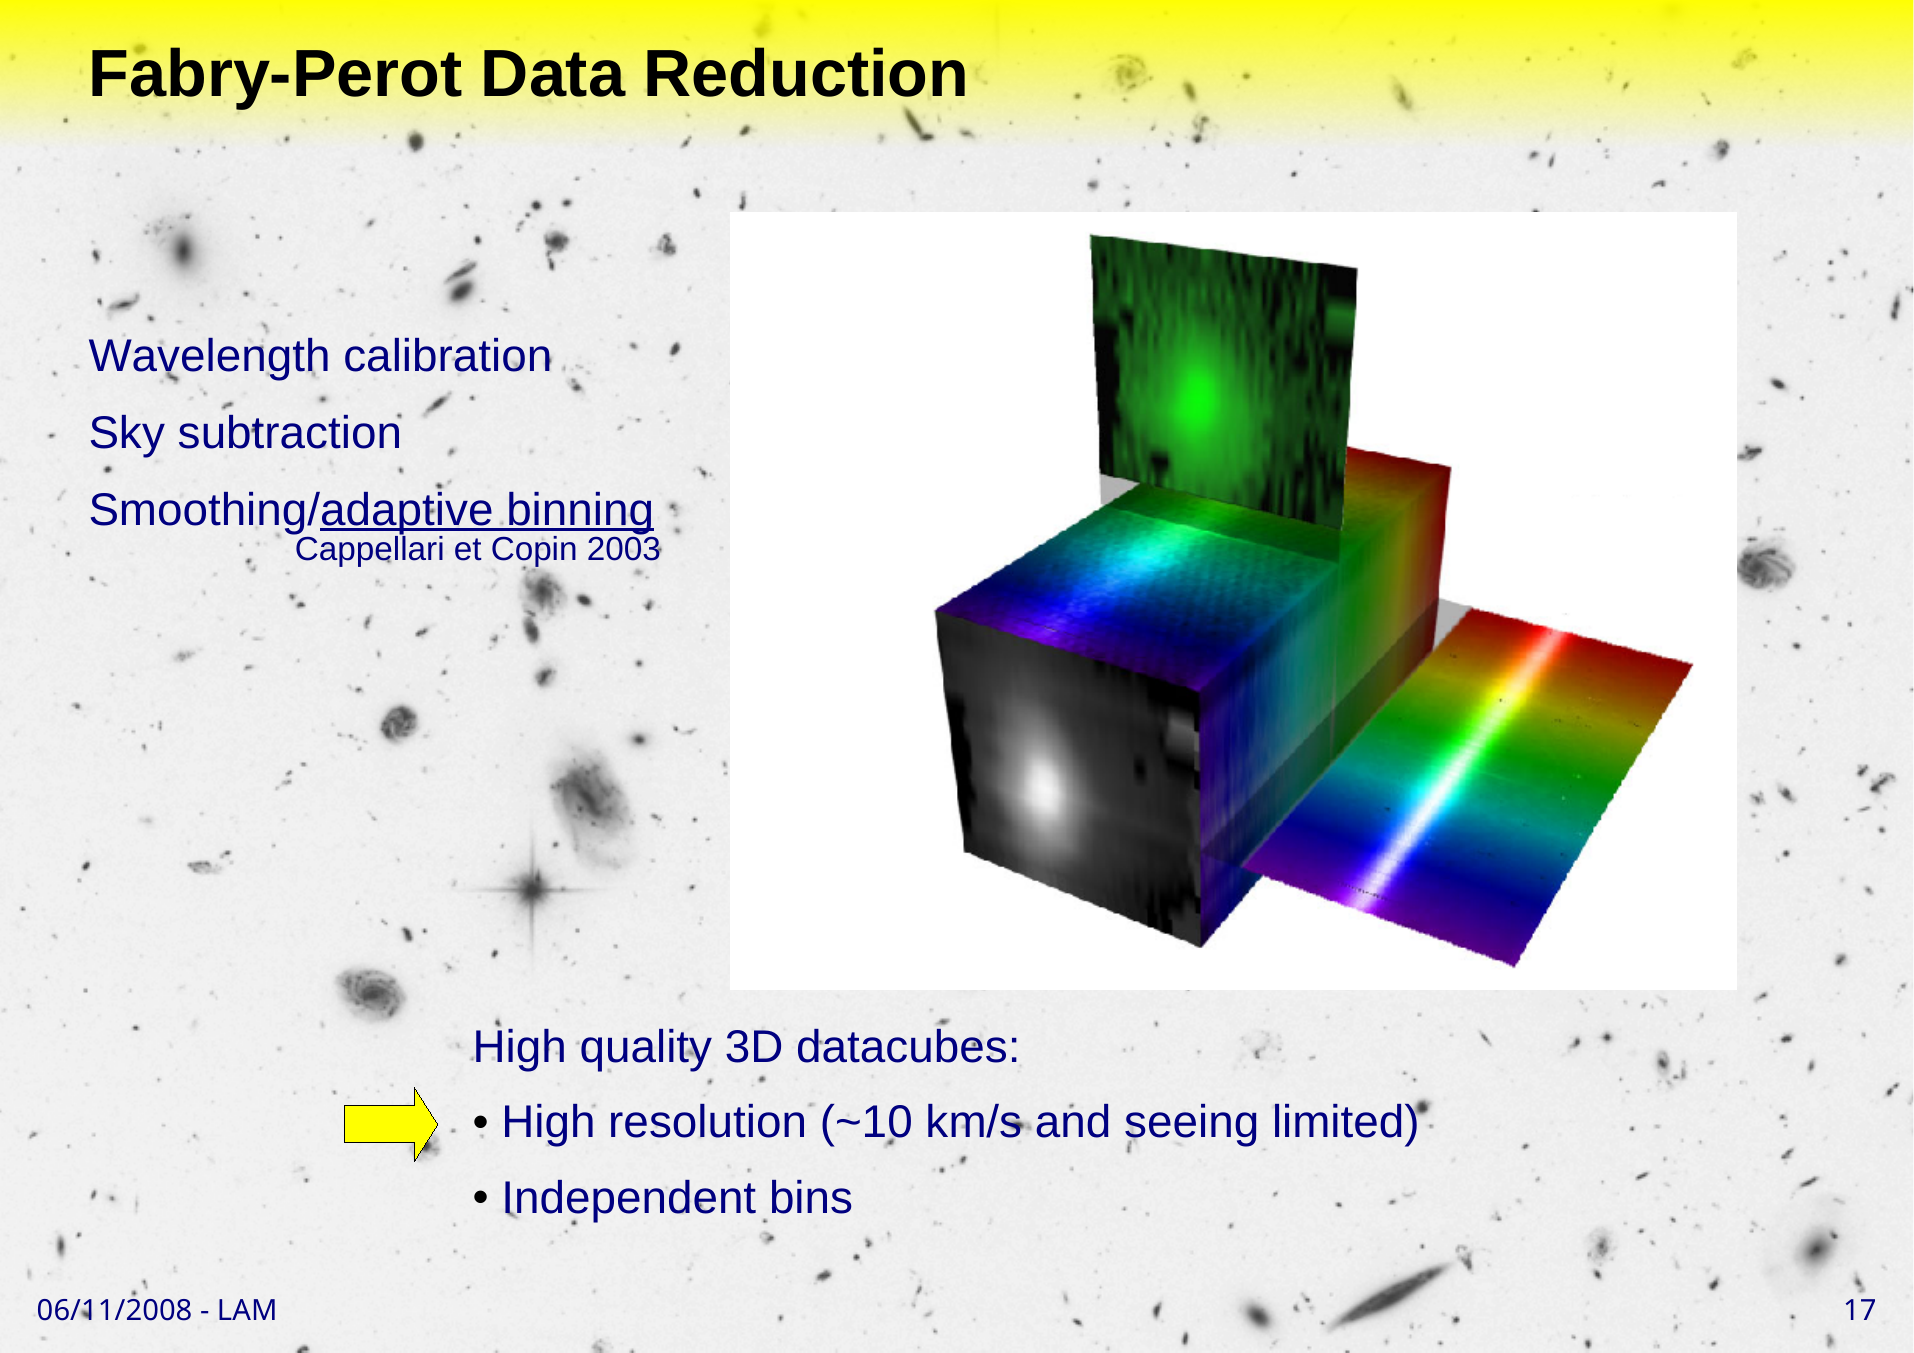

# Fabry-Perot Data Reduction
Wavelength calibration
Sky subtraction
Smoothing/adaptive binning
Cappellari et Copin 2003
High quality 3D datacubes:
 High resolution (~10 km/s and seeing limited)
 Independent bins
17
06/11/2008 - LAM